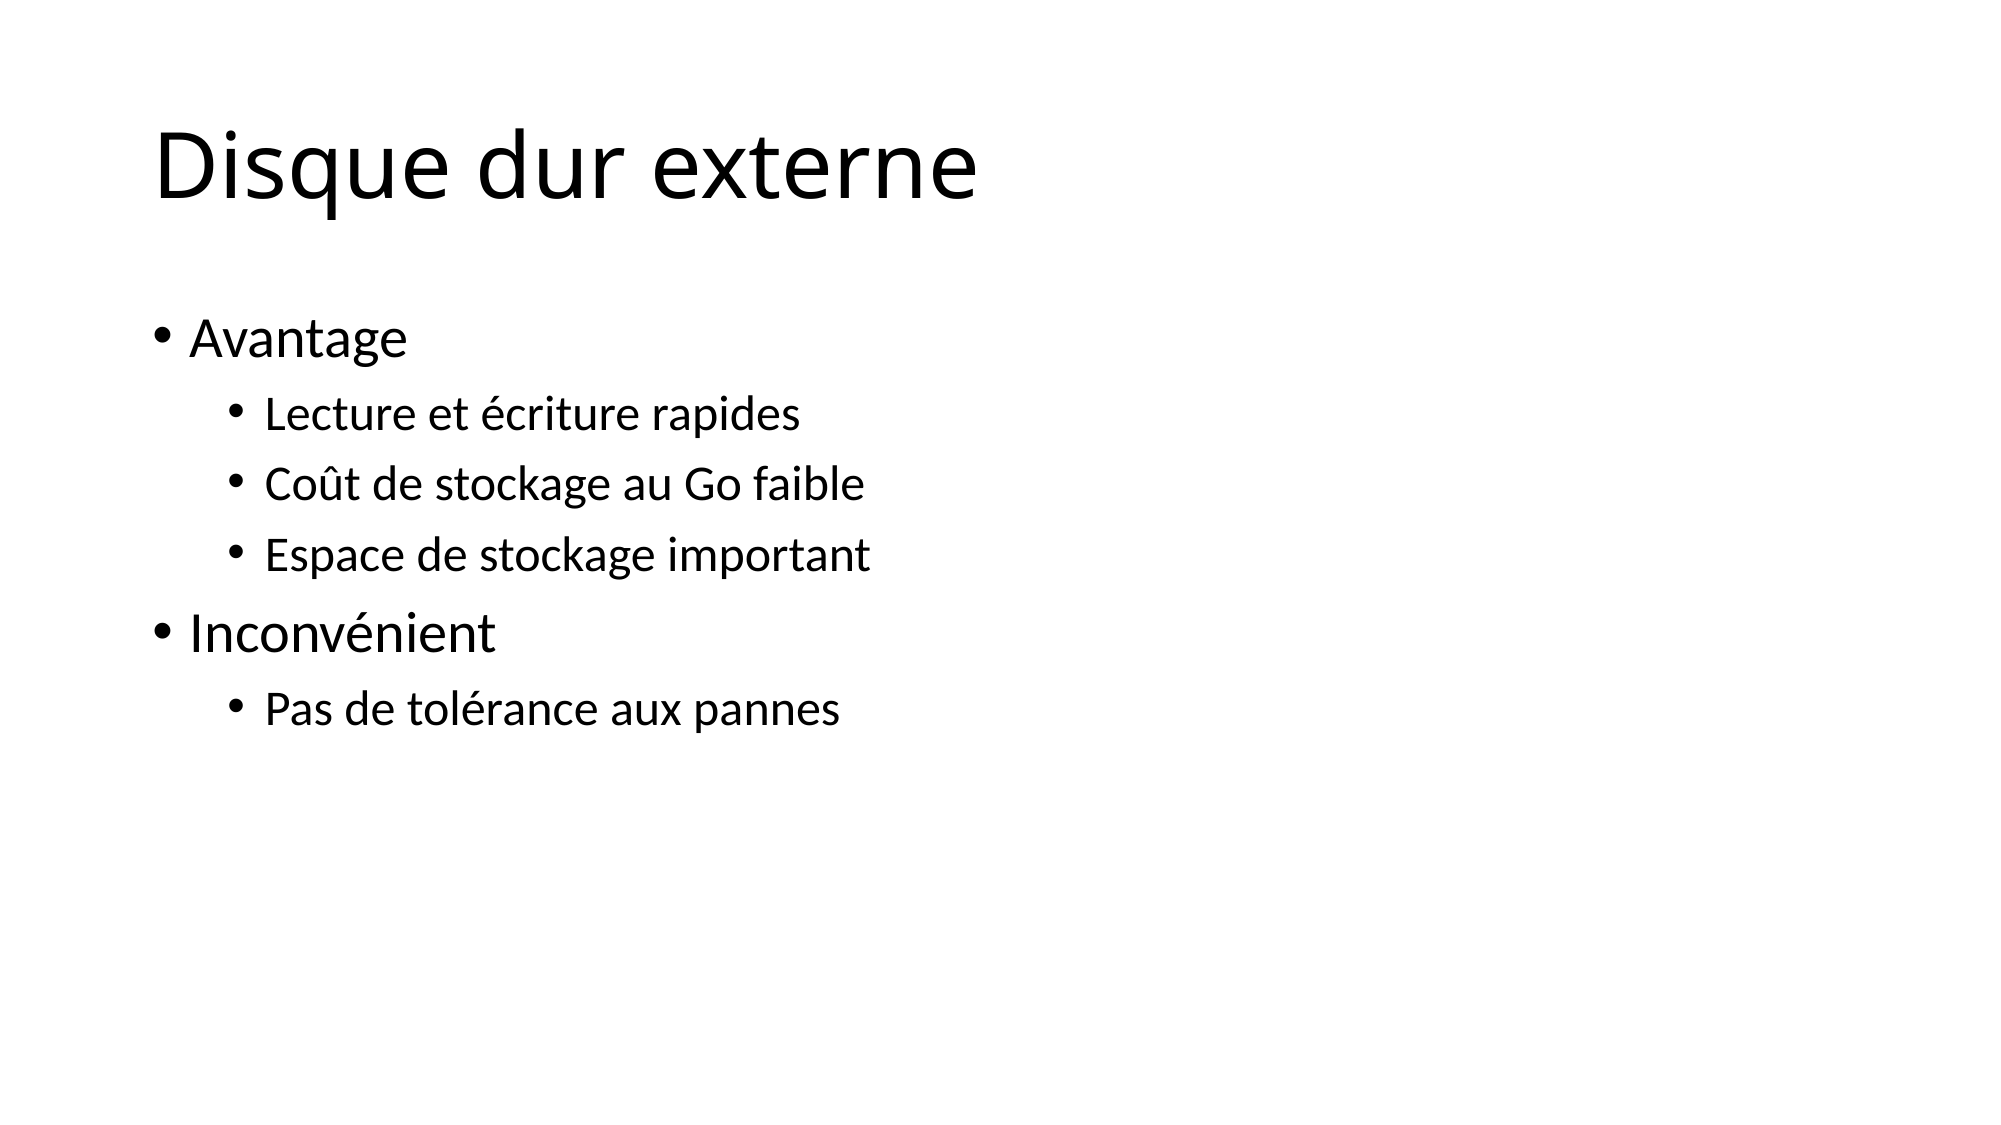

# Disque dur externe
Avantage
Lecture et écriture rapides
Coût de stockage au Go faible
Espace de stockage important
Inconvénient
Pas de tolérance aux pannes